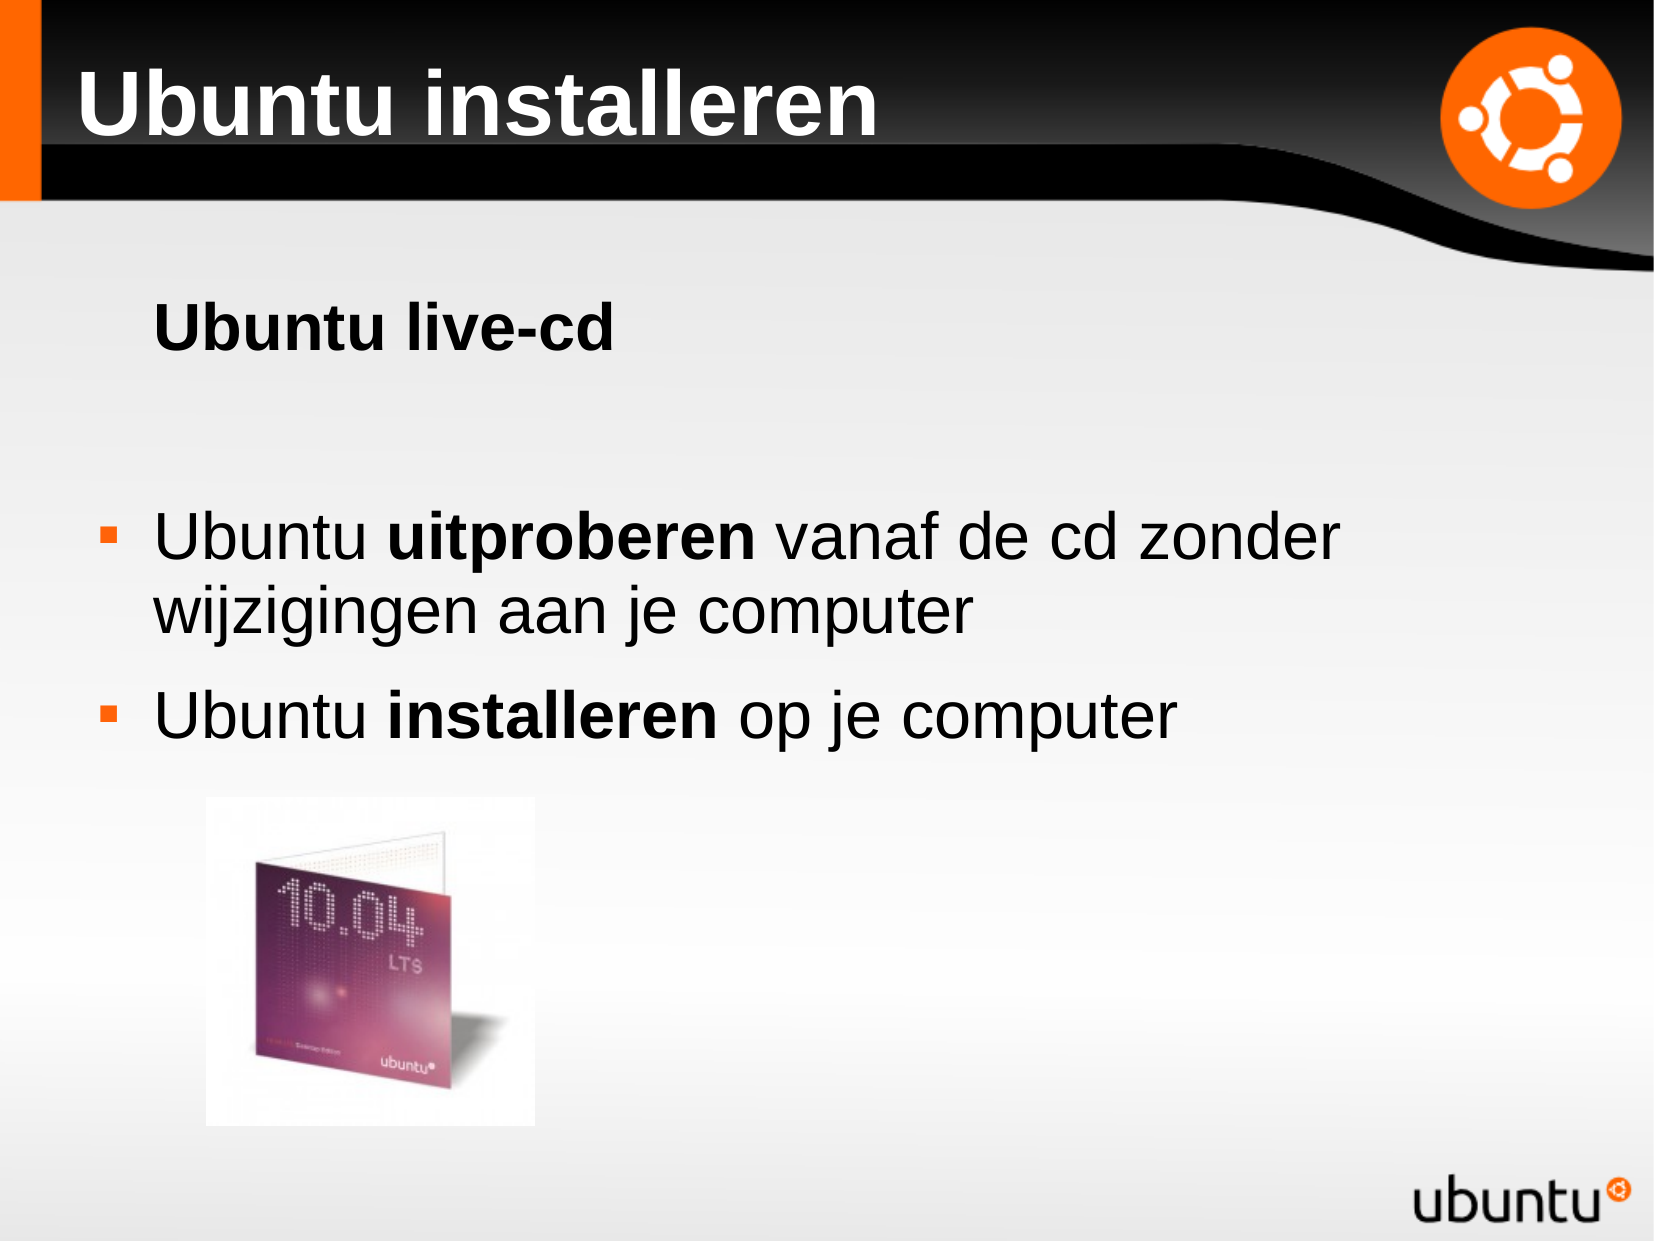

# Ubuntu installeren
Ubuntu live-cd
Ubuntu uitproberen vanaf de cd zonder wijzigingen aan je computer
Ubuntu installeren op je computer